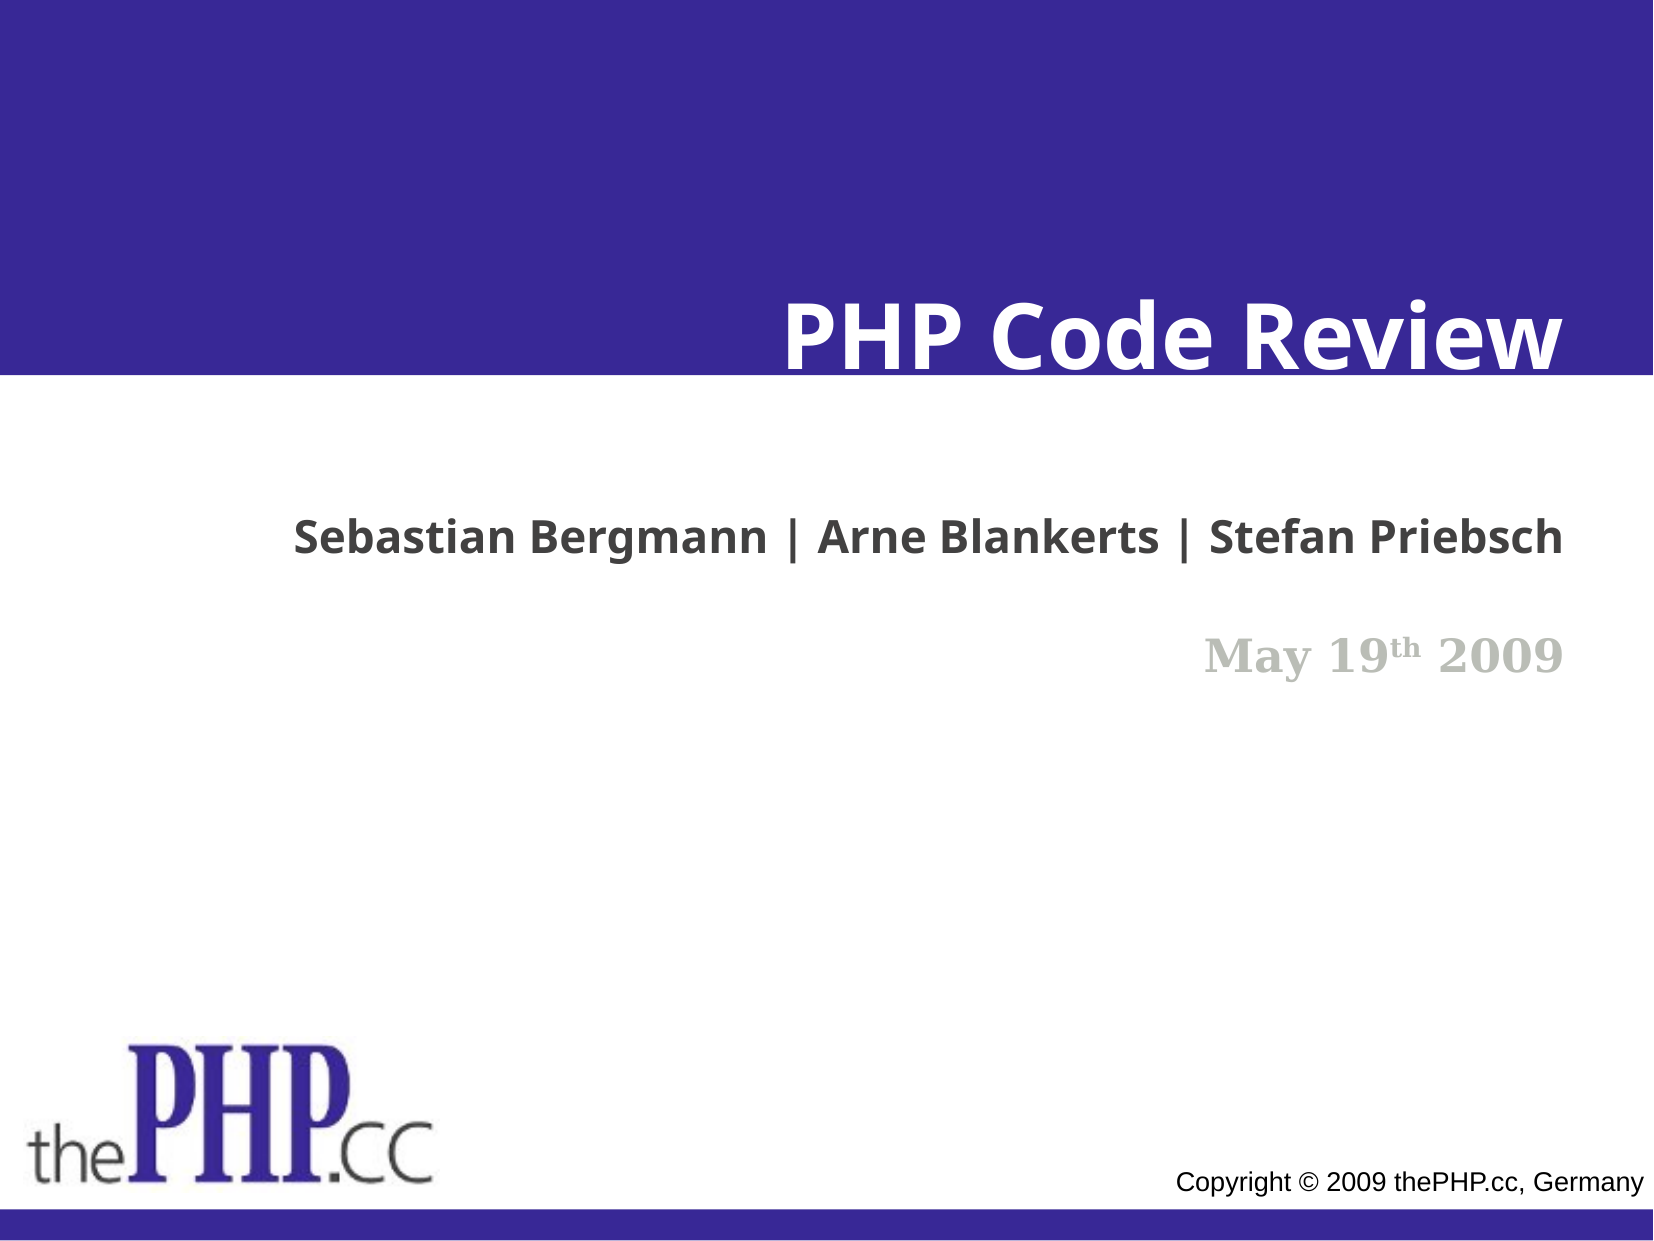

# PHP Code Review
Sebastian Bergmann | Arne Blankerts | Stefan Priebsch
May 19th 2009